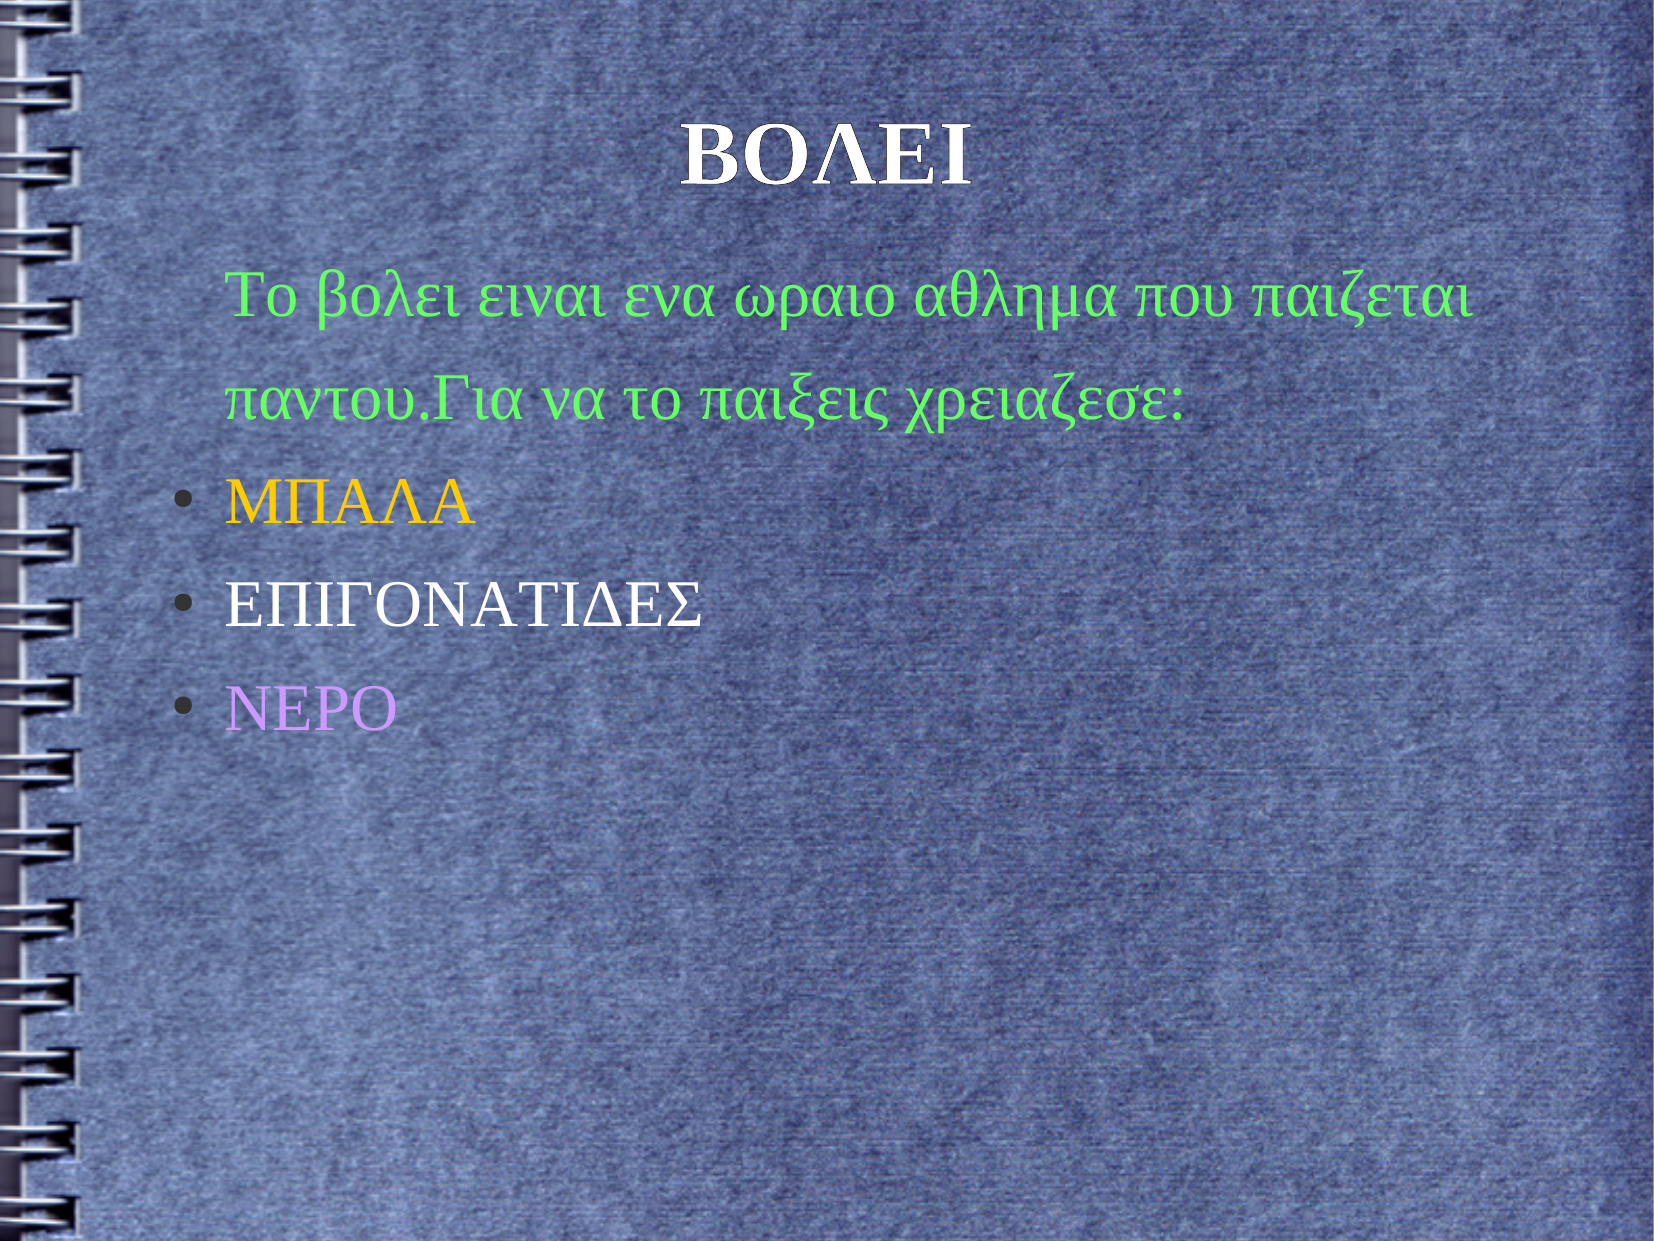

# ΒΟΛΕΙ
Το βολει ειναι ενα ωραιο αθλημα που παιζεται
παντου.Για να το παιξεις χρειαζεσε:
ΜΠΑΛΑ
ΕΠΙΓΟΝΑΤΙΔΕΣ
ΝΕΡΟ